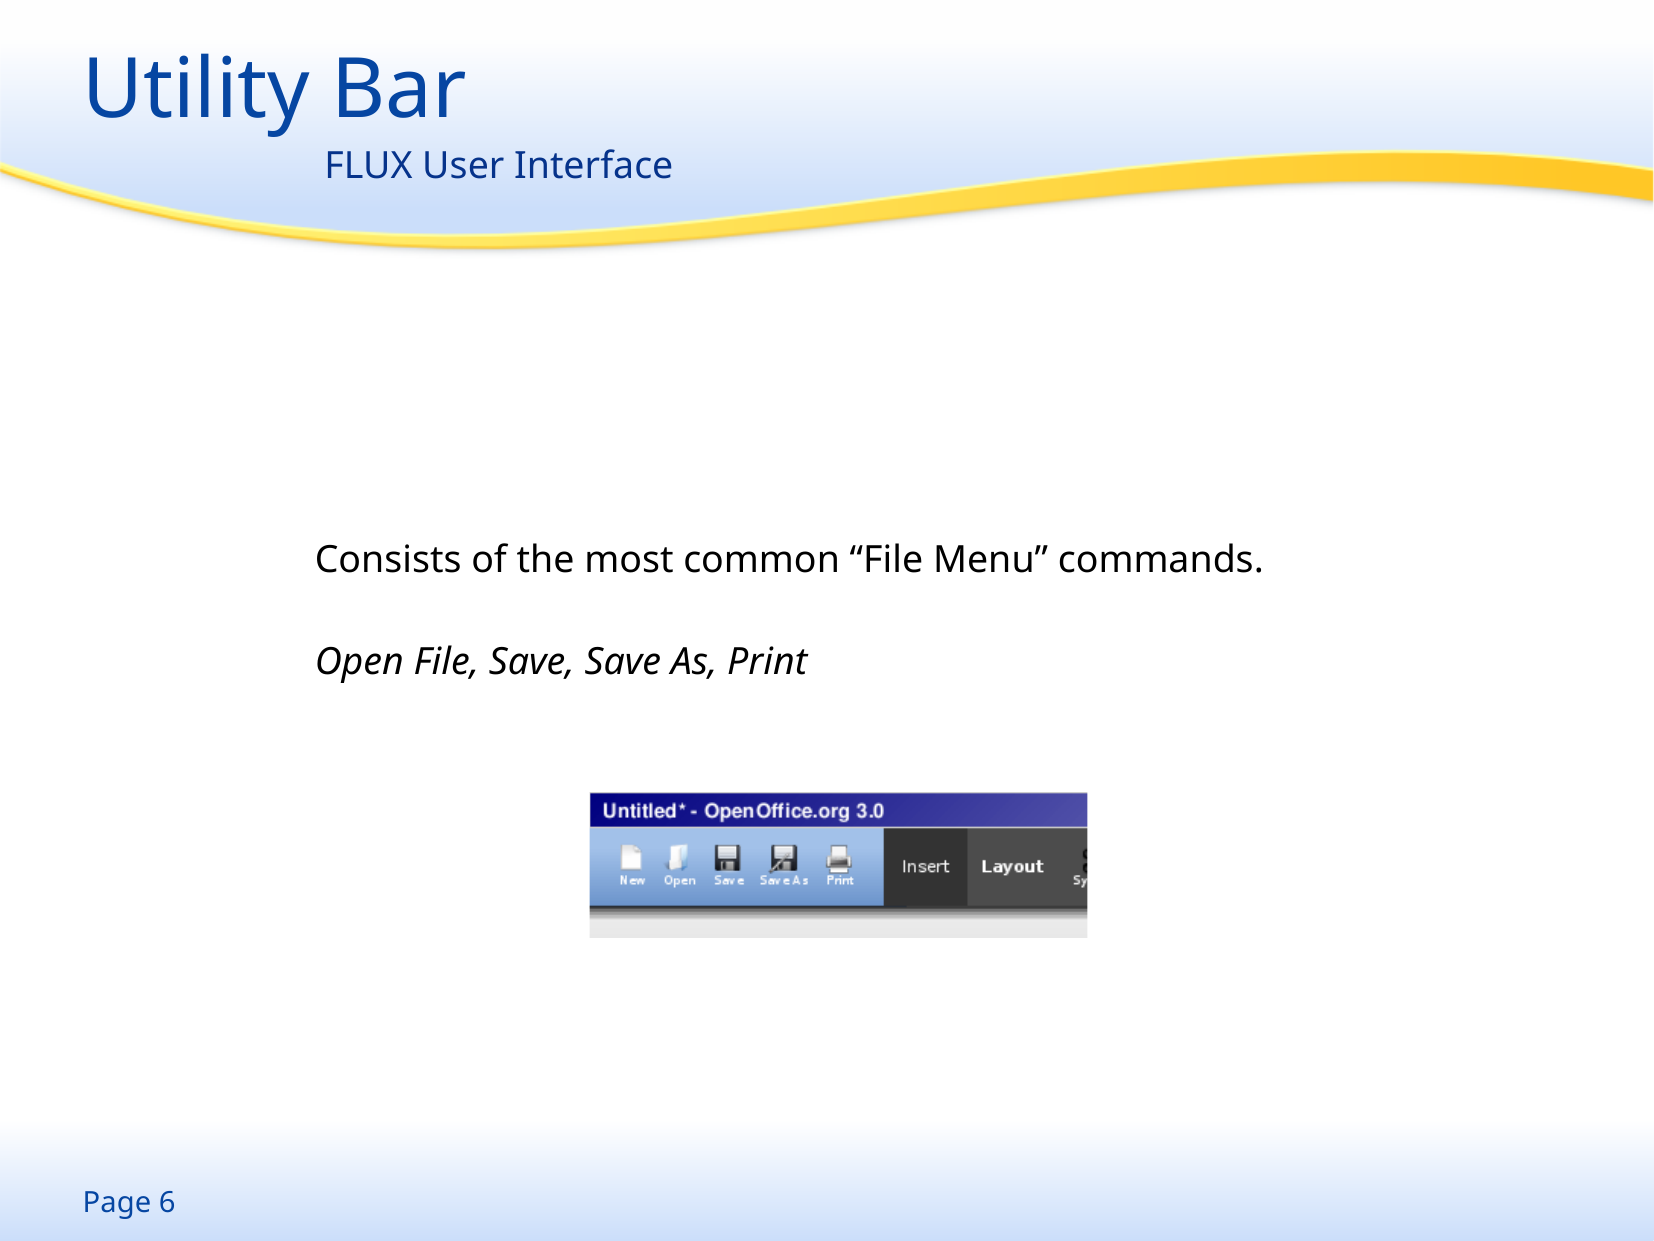

# Utility Bar
FLUX User Interface
Consists of the most common “File Menu” commands.
Open File, Save, Save As, Print
6